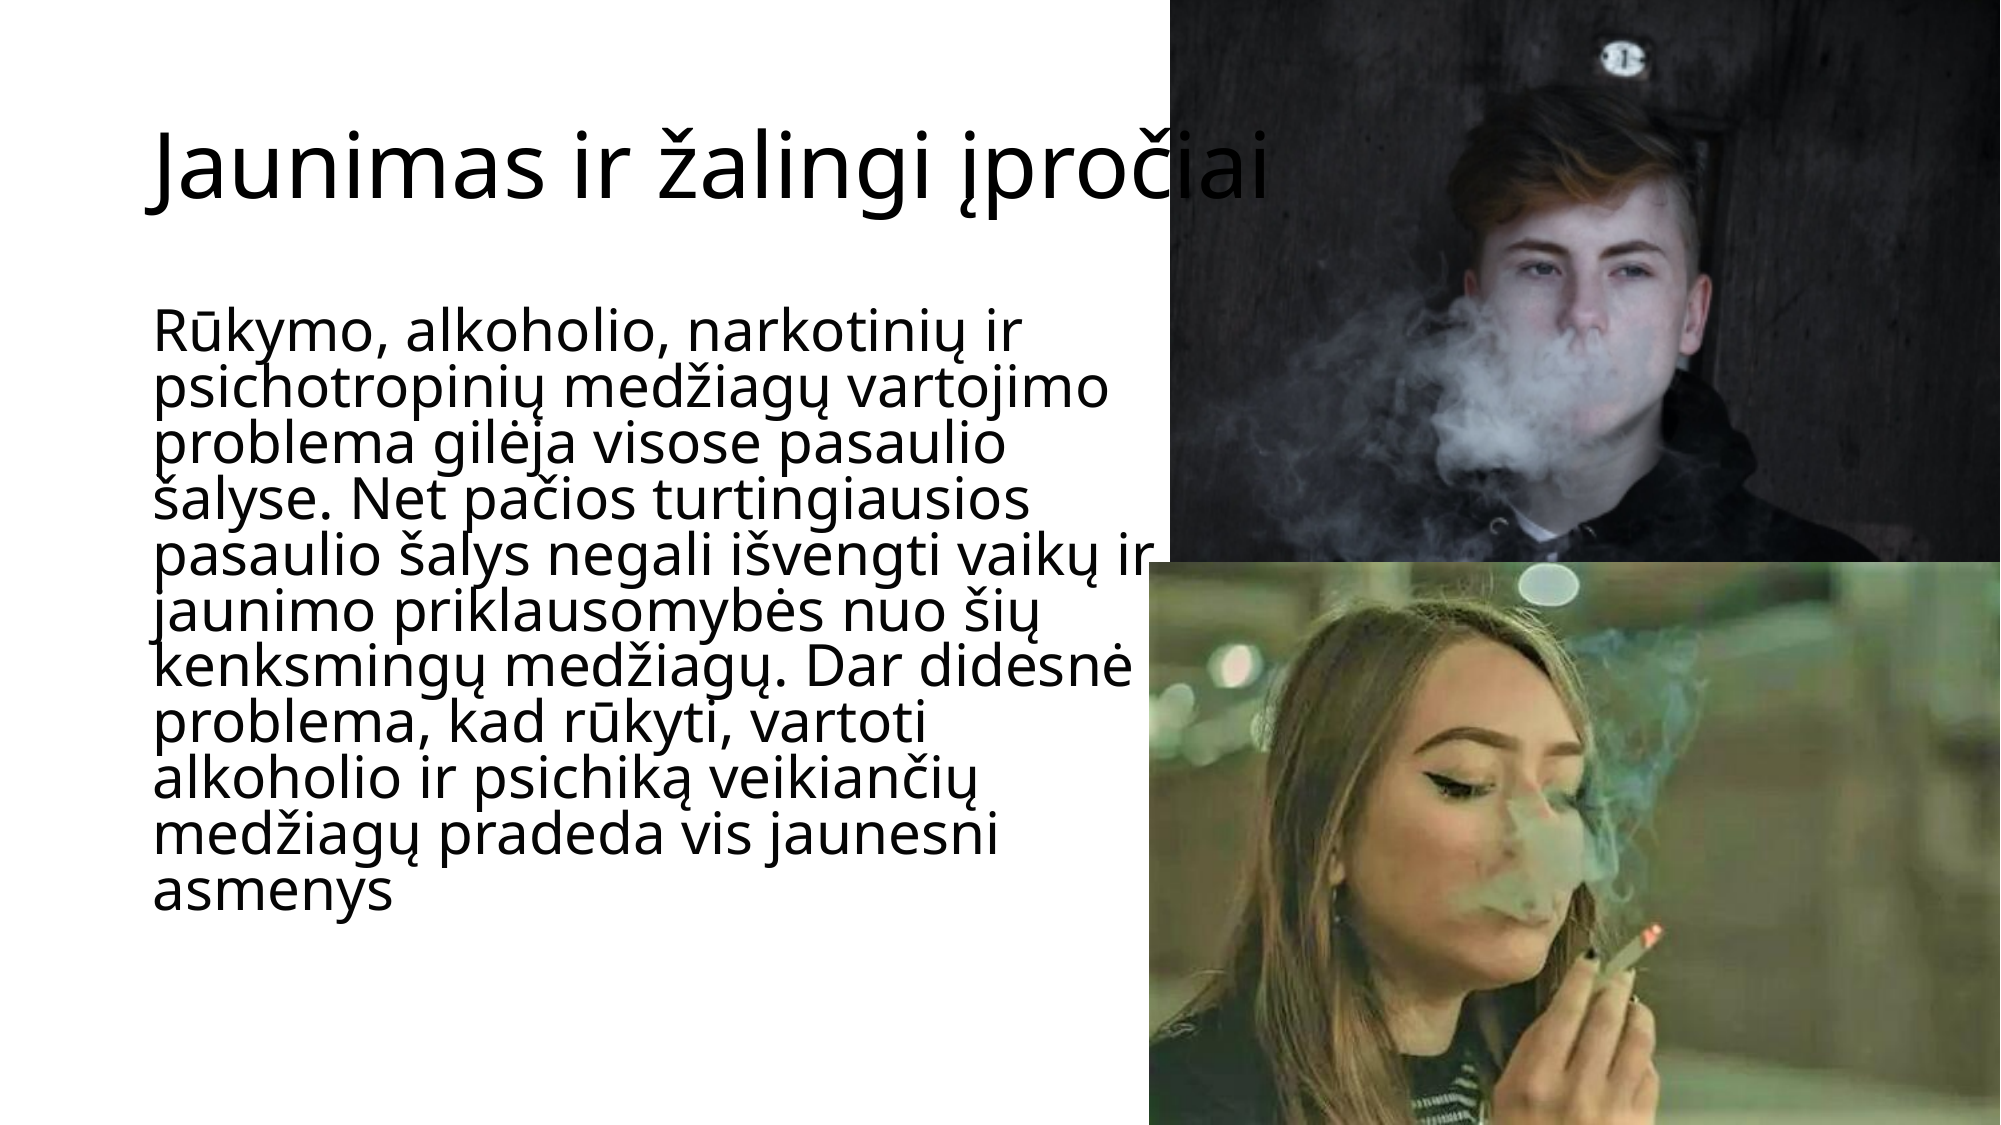

Jaunimas ir žalingi įpročiai
# Rūkymo, alkoholio, narkotinių ir psichotropinių medžiagų vartojimo problema gilėja visose pasaulio šalyse. Net pačios turtingiausios pasaulio šalys negali išvengti vaikų ir jaunimo priklausomybės nuo šių kenksmingų medžiagų. Dar didesnė problema, kad rūkyti, vartoti alkoholio ir psichiką veikiančių medžiagų pradeda vis jaunesni asmenys